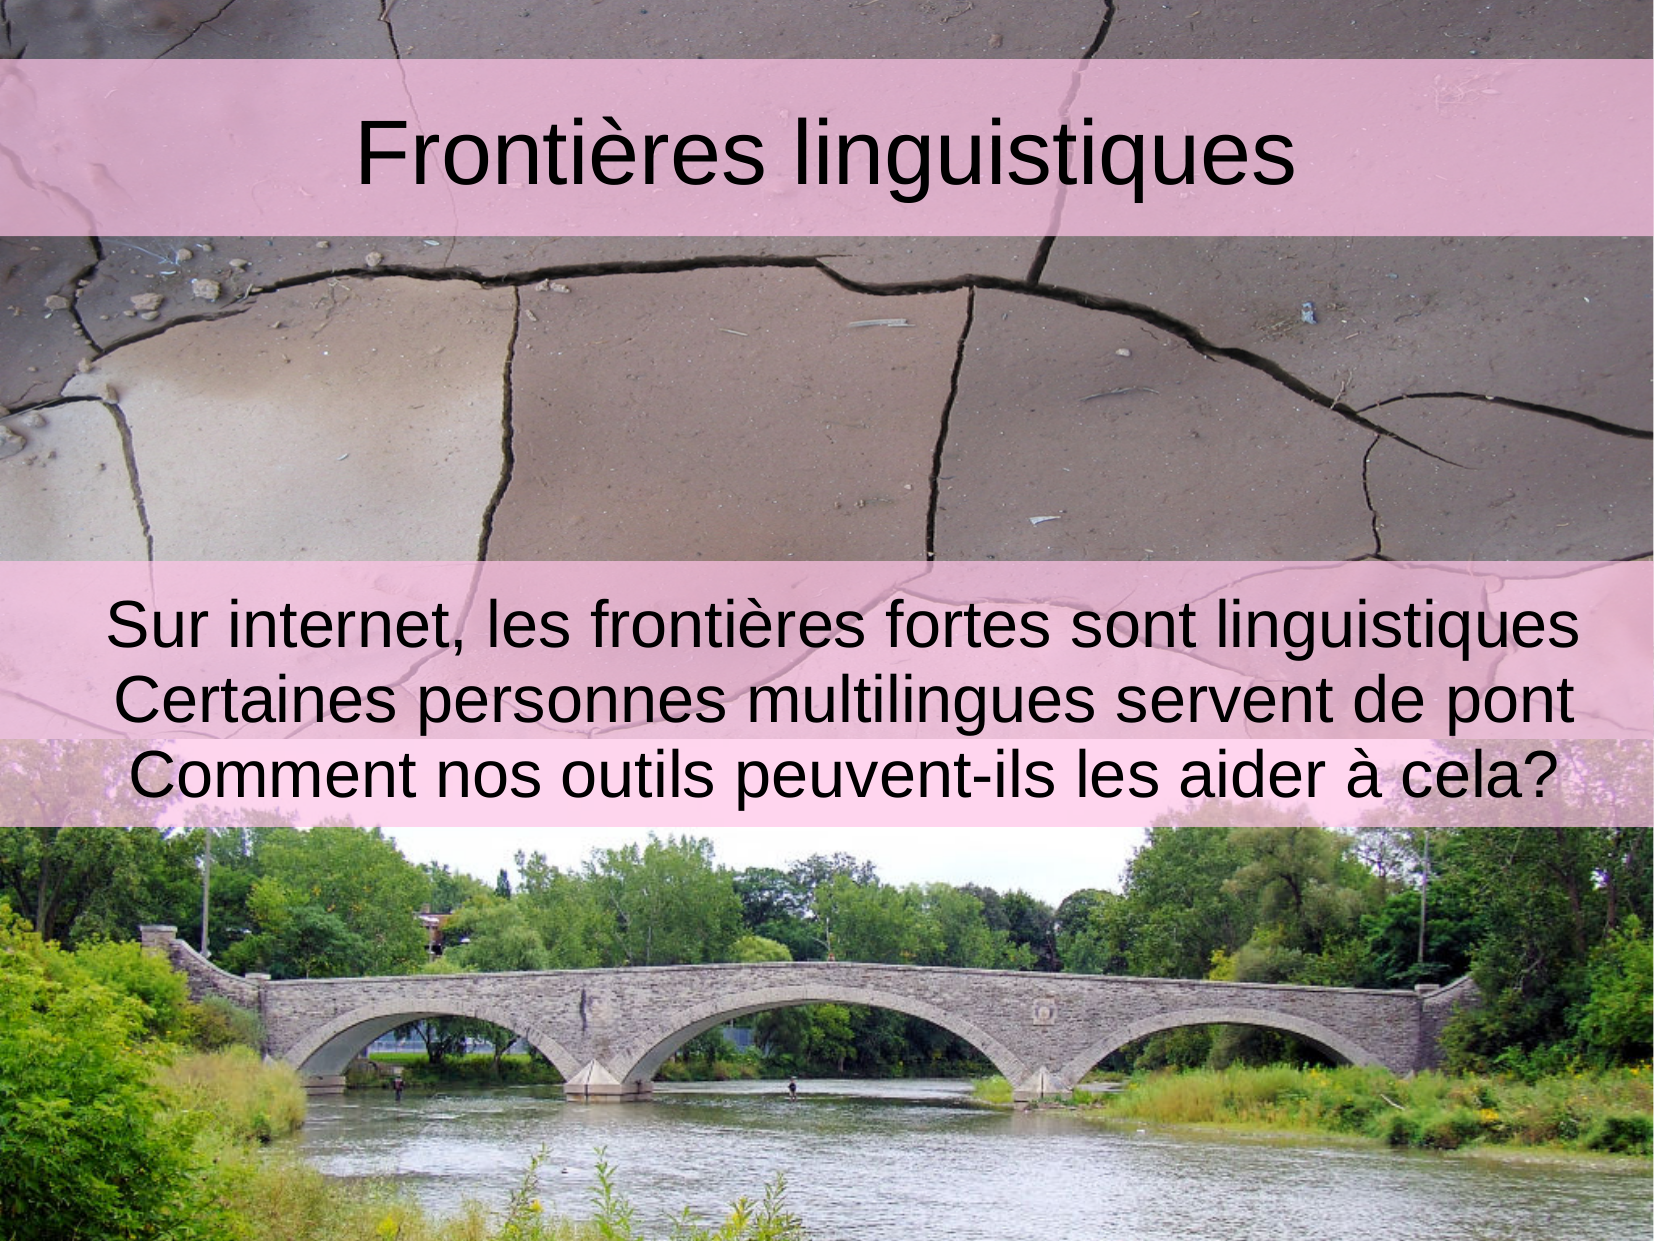

# Frontières linguistiques
Sur internet, les frontières fortes sont linguistiques
Certaines personnes multilingues servent de pont
Comment nos outils peuvent-ils les aider à cela?